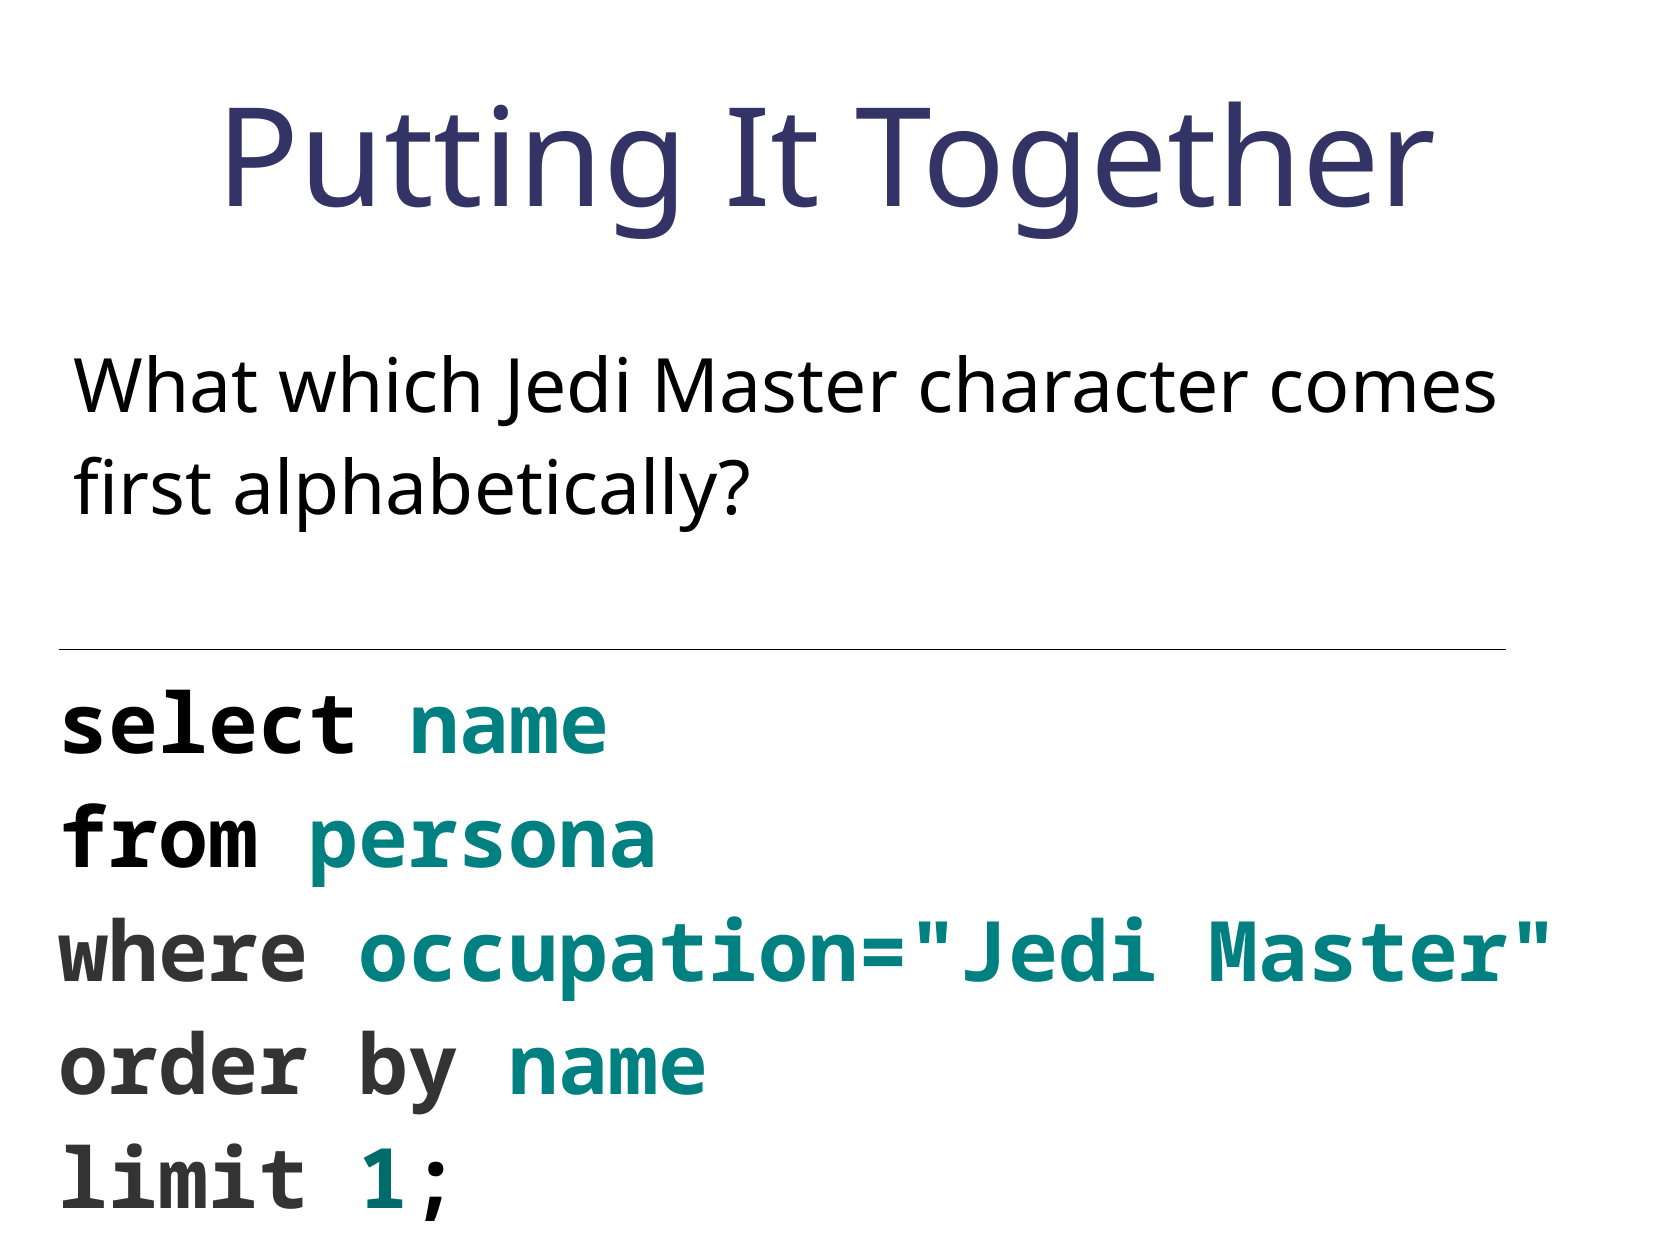

# Putting It Together
What which Jedi Master character comes
first alphabetically?
select name
from persona
where occupation="Jedi Master"
order by name
limit 1;